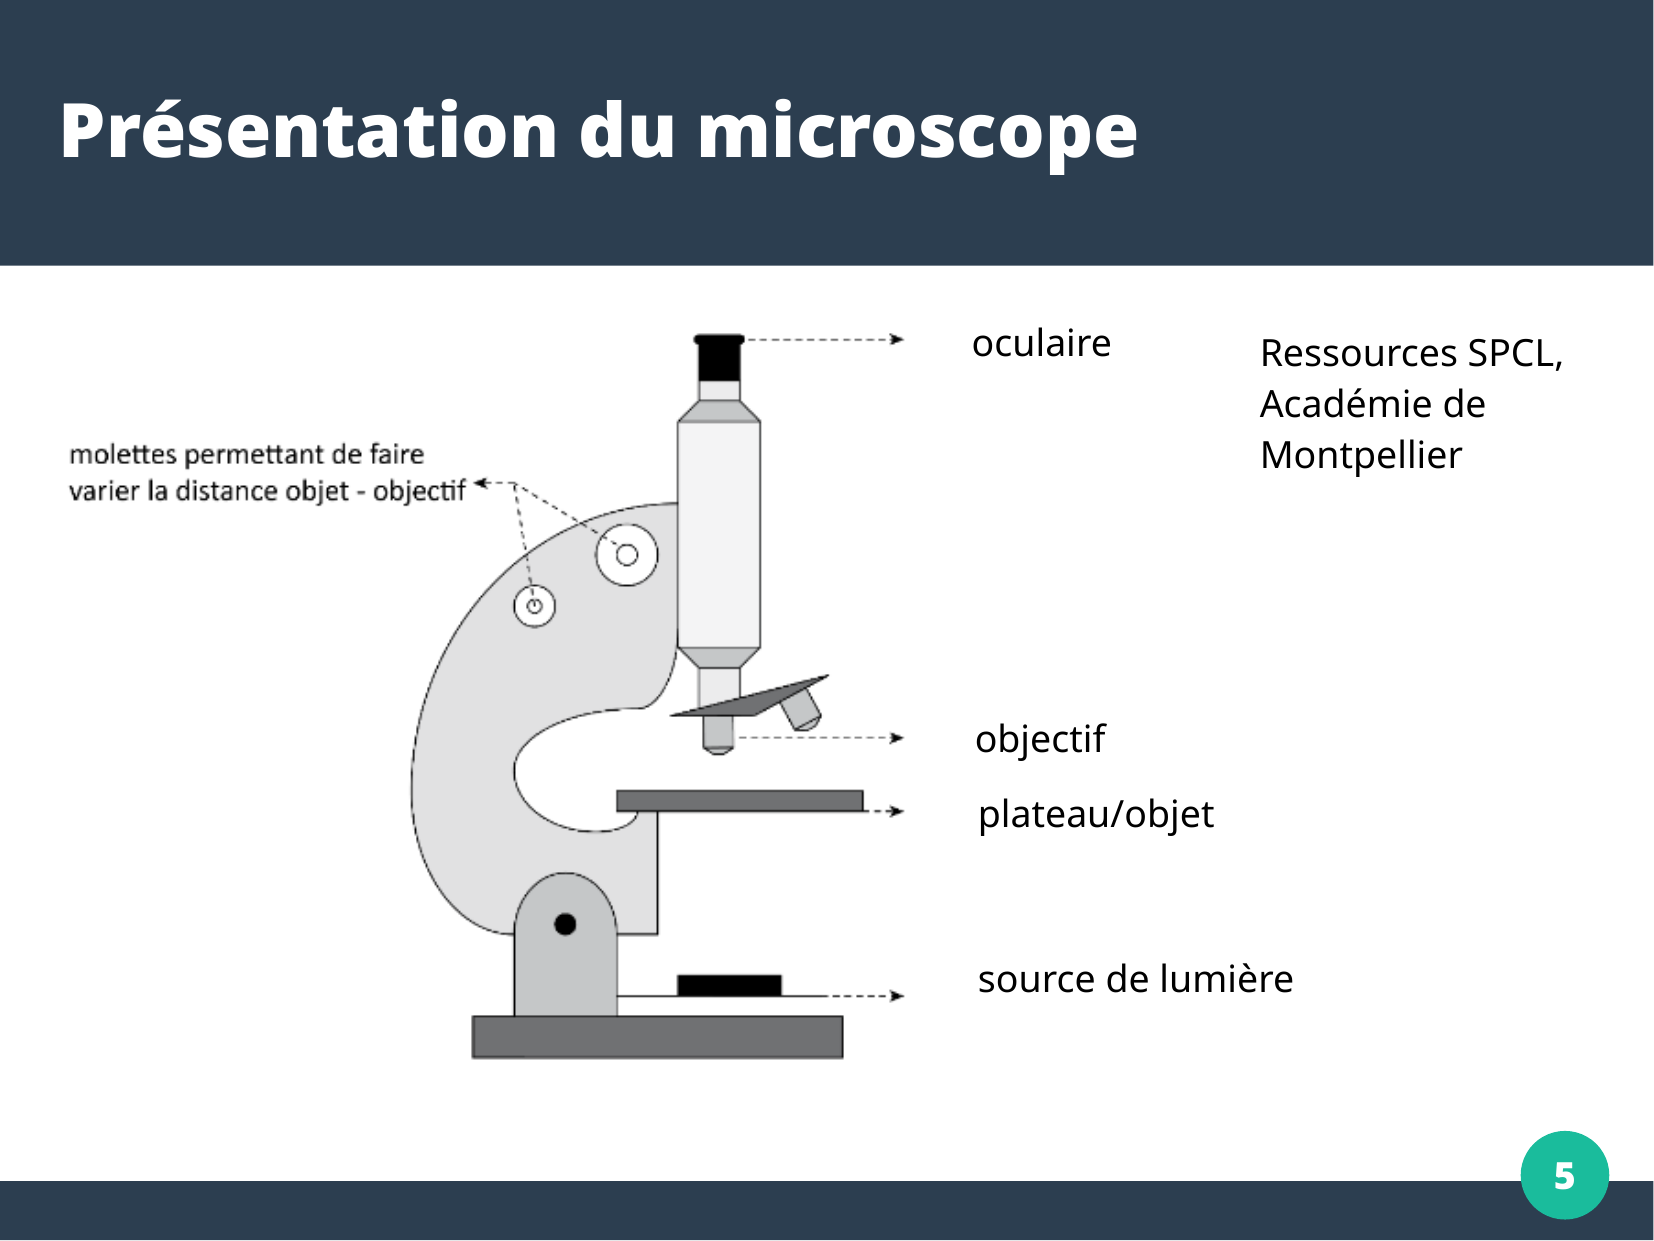

# Présentation du microscope
oculaire
Ressources SPCL, Académie de Montpellier
objectif
plateau/objet
source de lumière
5